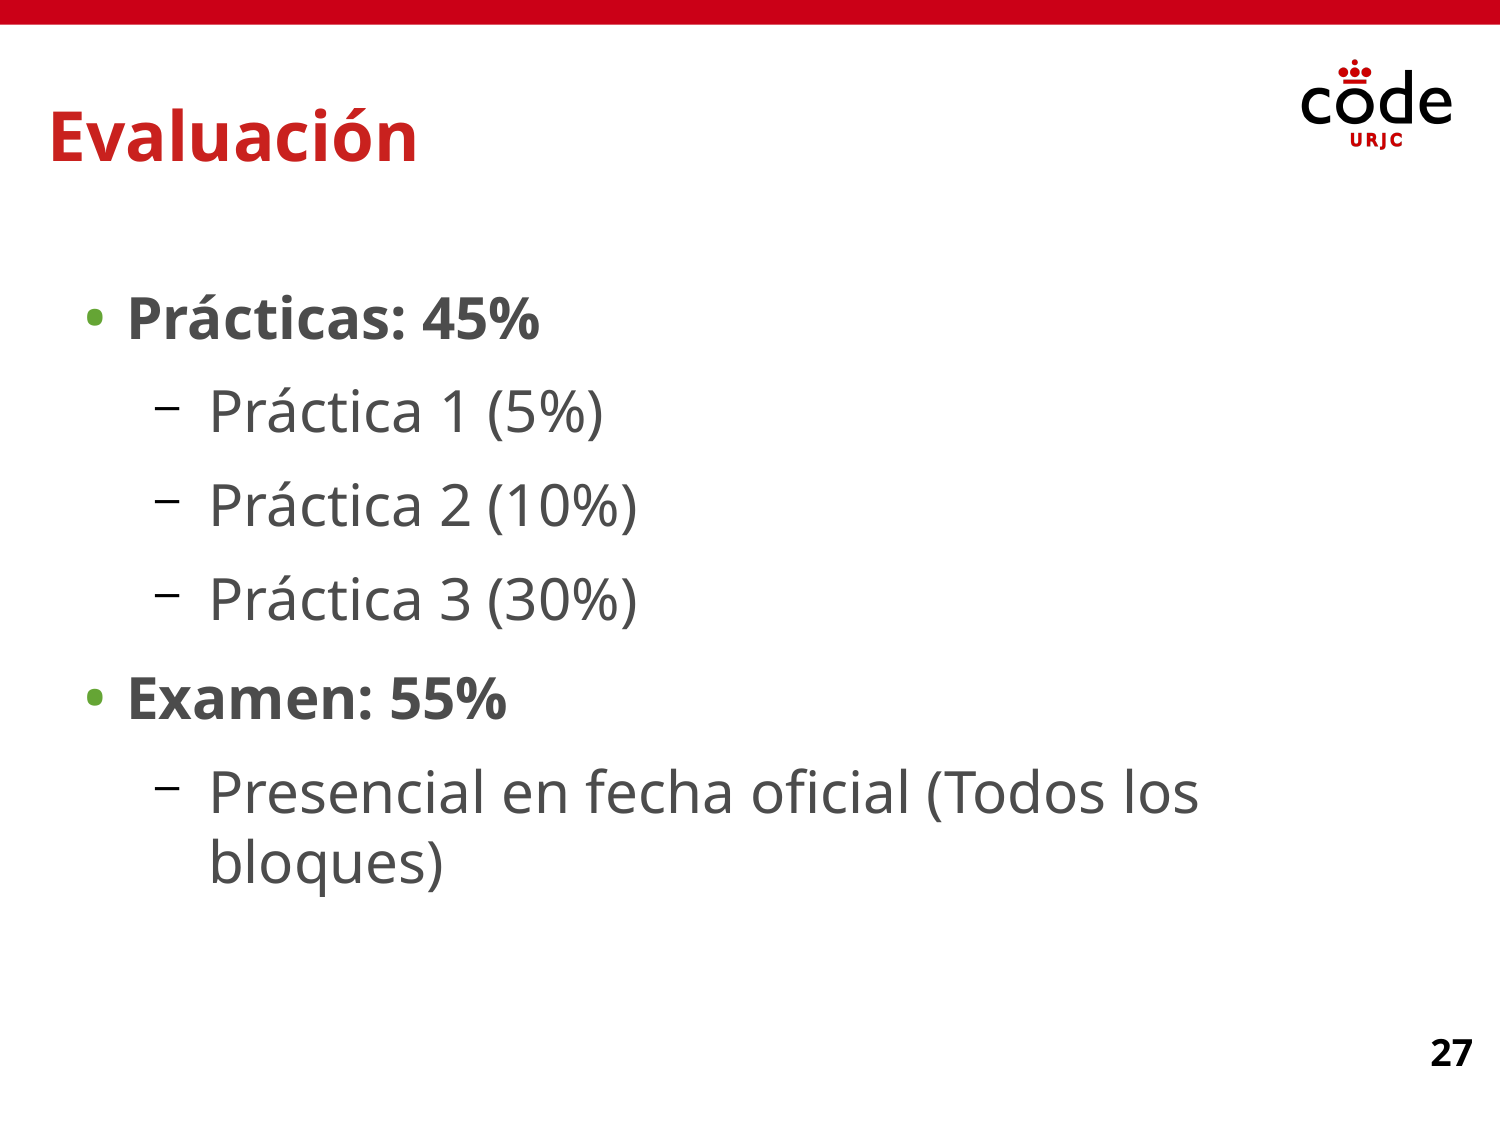

# Evaluación
Prácticas: 45%
Práctica 1 (5%)
Práctica 2 (10%)
Práctica 3 (30%)
Examen: 55%
Presencial en fecha oficial (Todos los bloques)
27